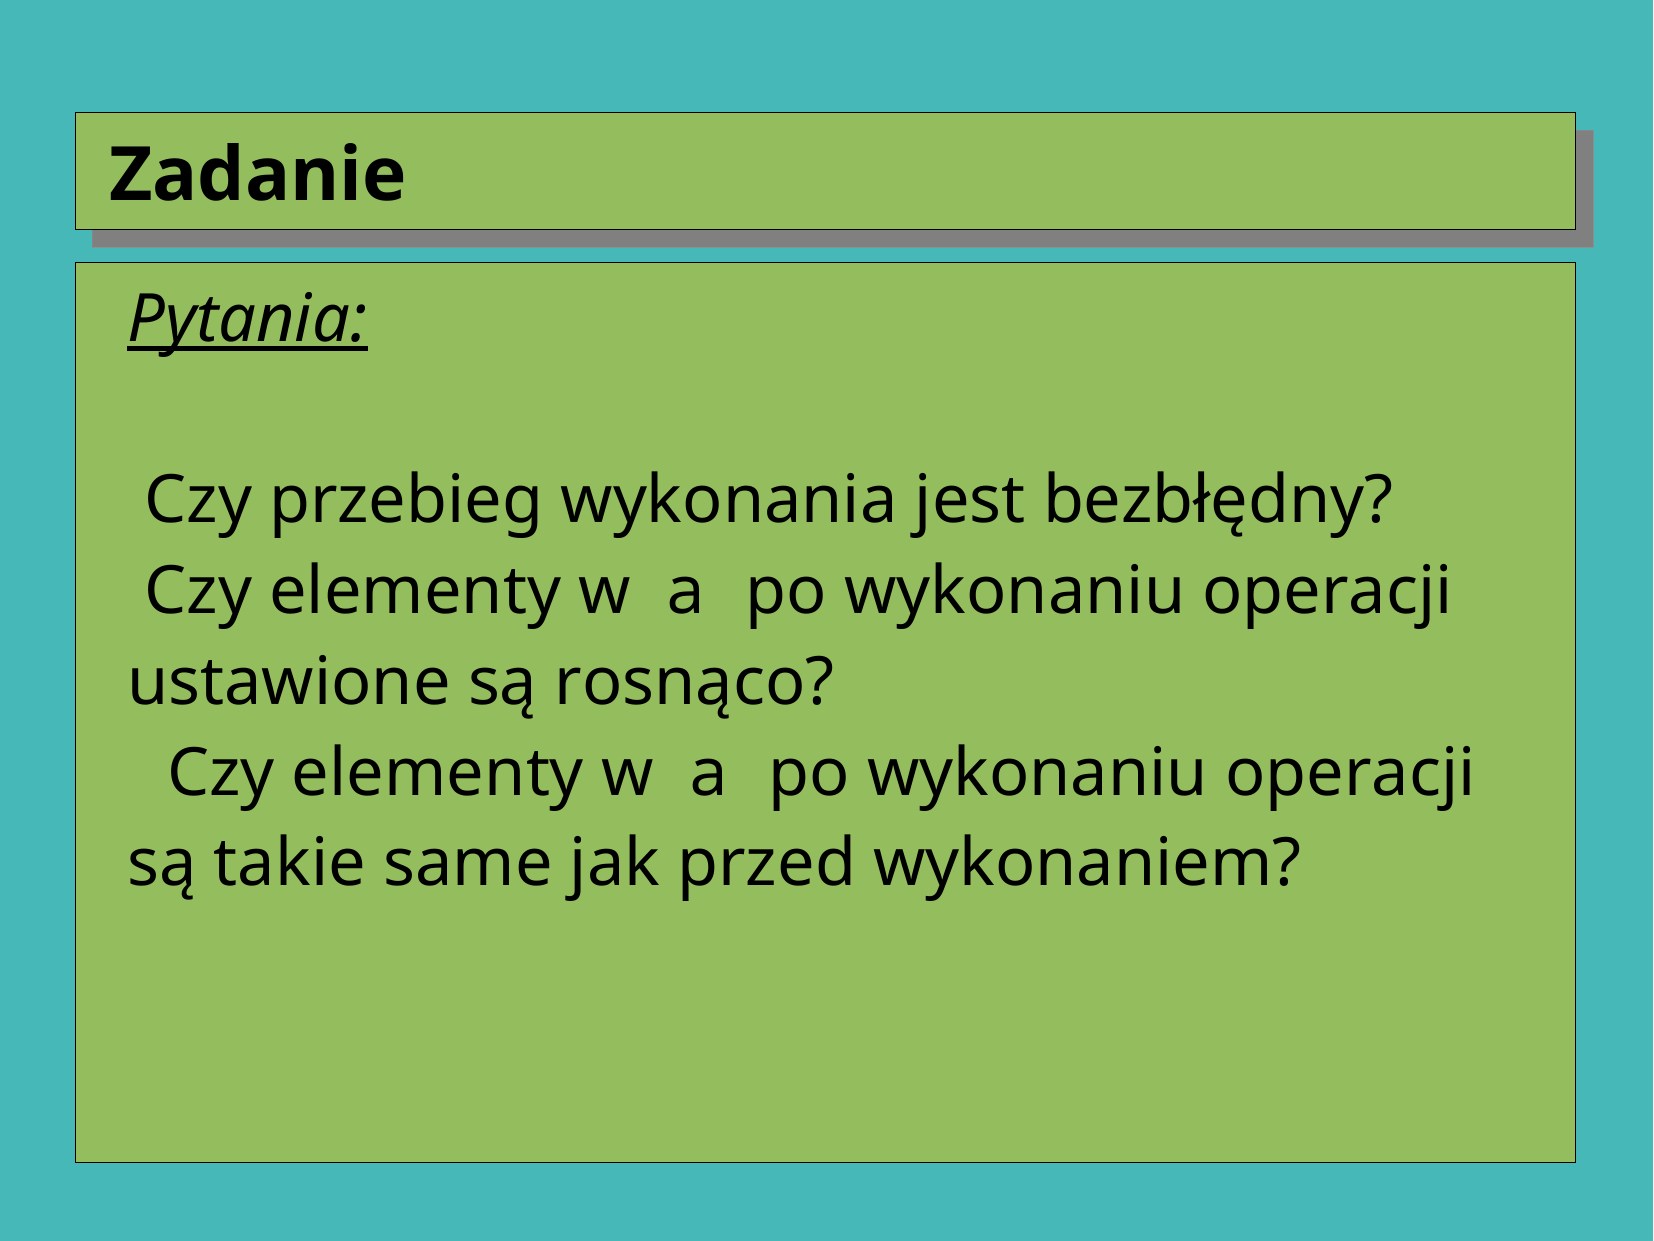

Zadanie
Pytania:
 Czy przebieg wykonania jest bezbłędny?
 Czy elementy w a po wykonaniu operacji ustawione są rosnąco?
 Czy elementy w a po wykonaniu operacji są takie same jak przed wykonaniem?